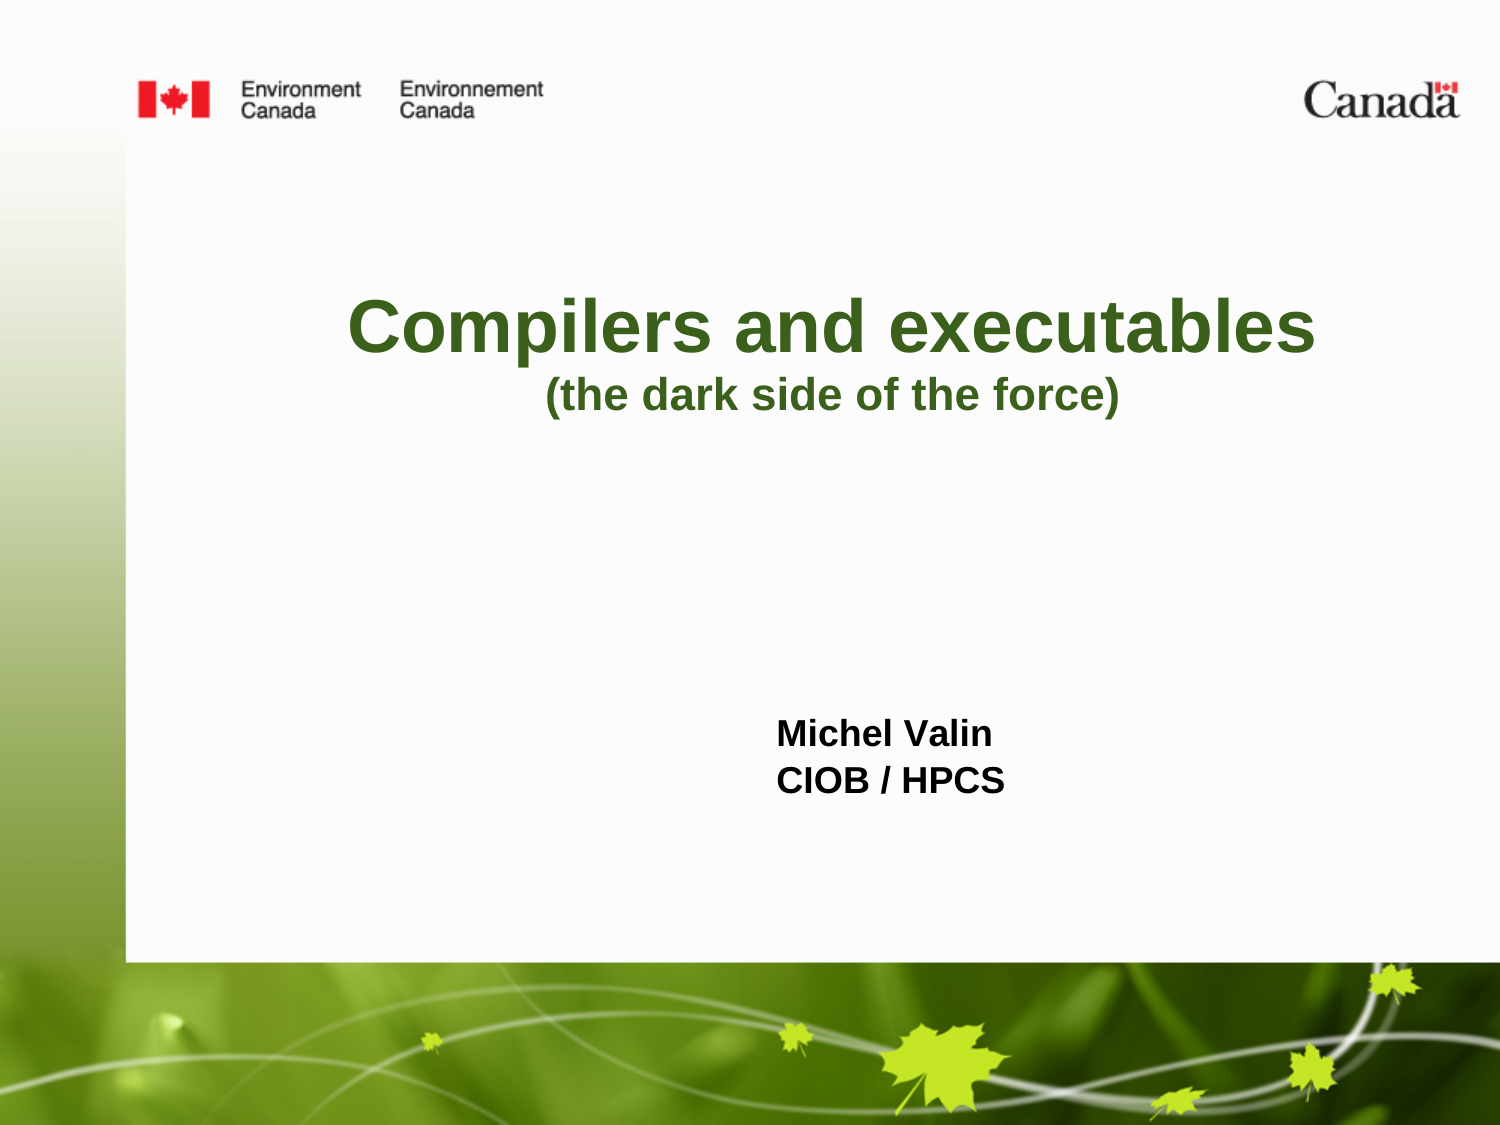

# Compilers and executables (the dark side of the force)
Michel Valin
CIOB / HPCS